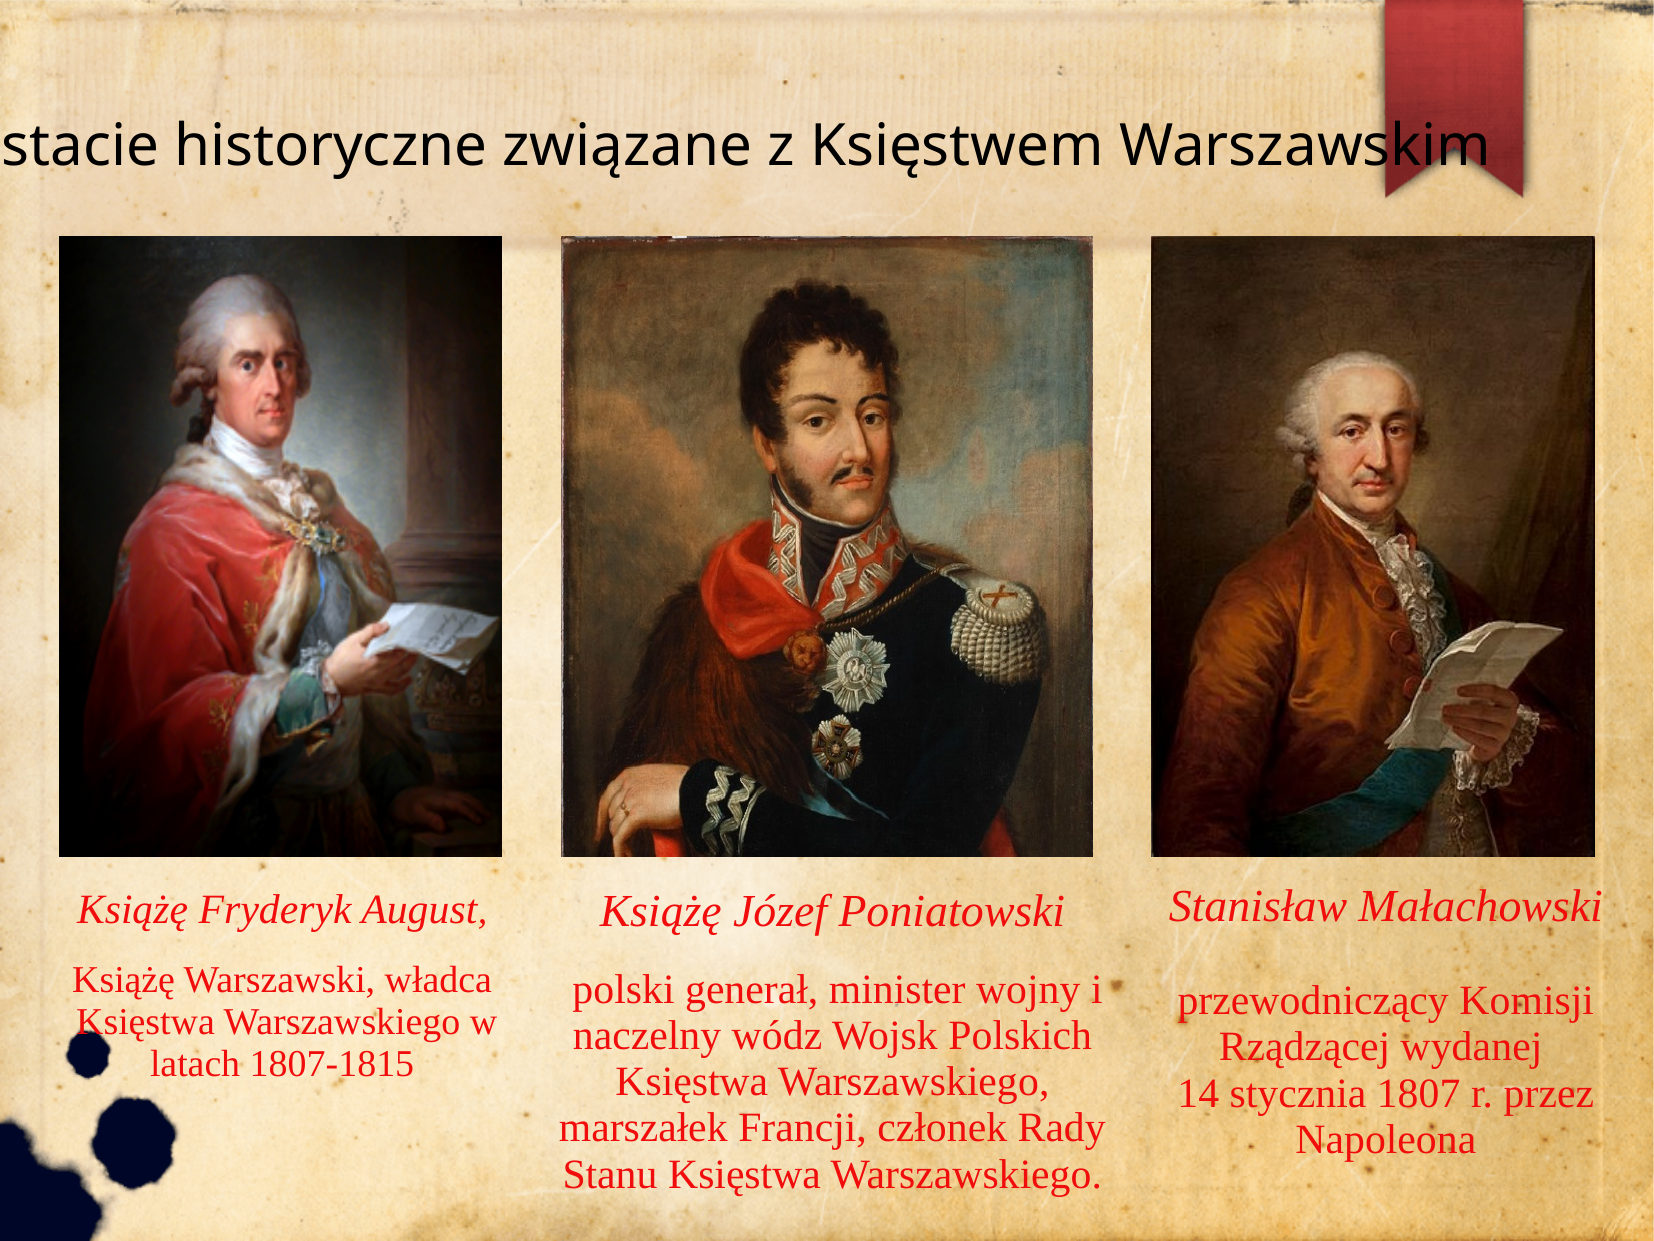

# Postacie historyczne związane z Księstwem Warszawskim
Stanisław Małachowski
przewodniczący Komisji Rządzącej wydanej
14 stycznia 1807 r. przez Napoleona
Książę Fryderyk August,
Książę Warszawski, władca
Księstwa Warszawskiego w latach 1807-1815
Książę Józef Poniatowski
 polski generał, minister wojny i naczelny wódz Wojsk Polskich Księstwa Warszawskiego, marszałek Francji, członek Rady Stanu Księstwa Warszawskiego.